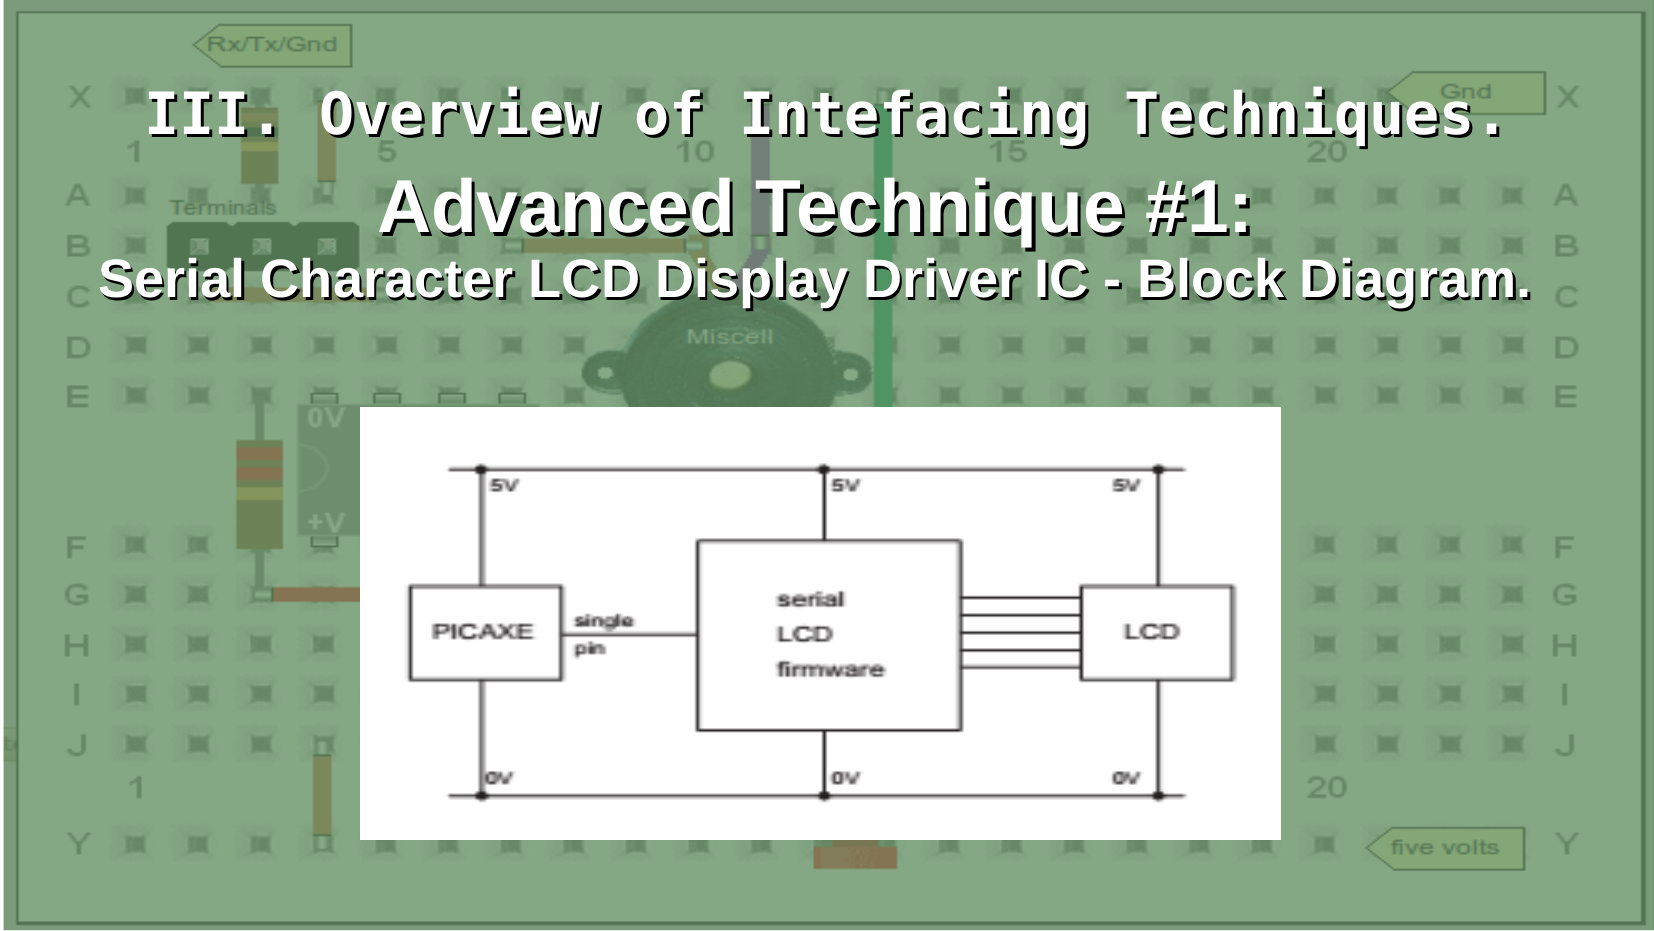

# III. Overview of Intefacing Techniques.
Advanced Technique #1:
Serial Character LCD Display Driver IC - Block Diagram.